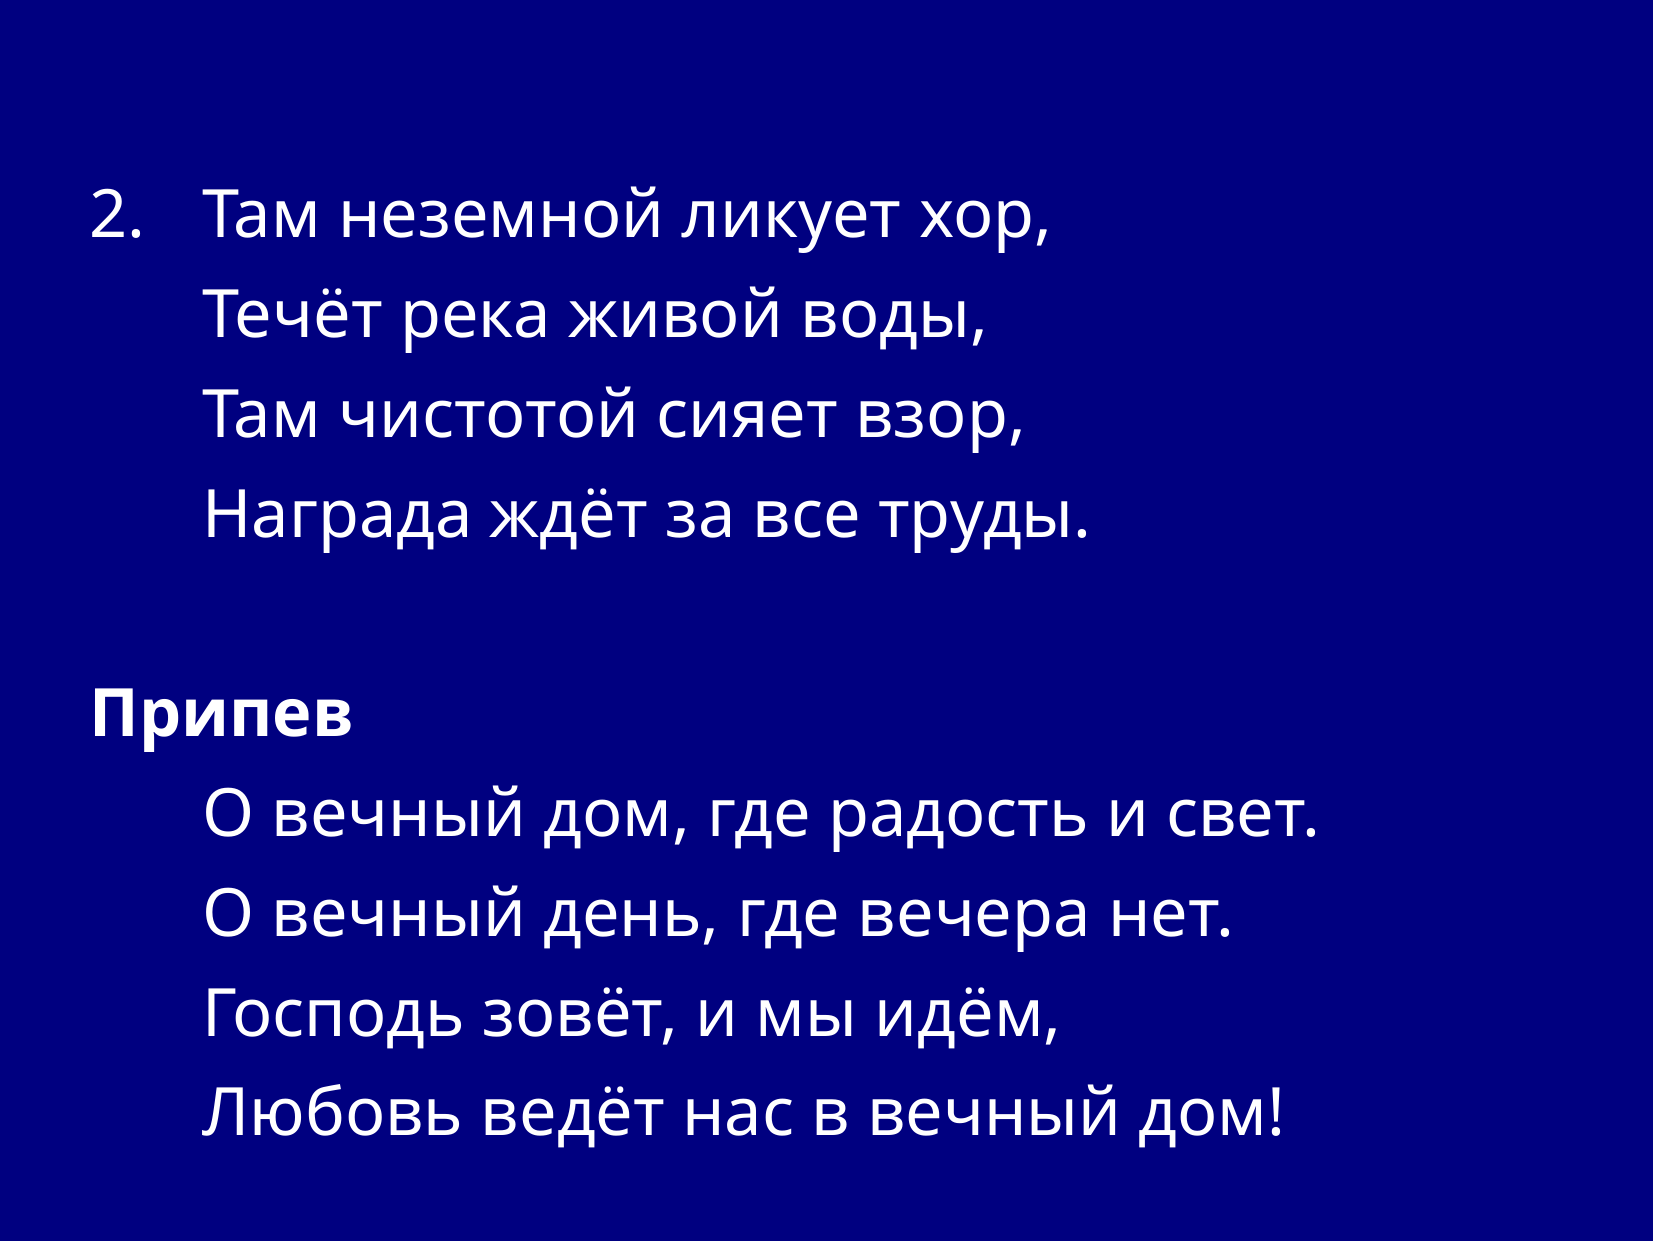

2.	Там неземной ликует хор,
	Течёт река живой воды,
	Там чистотой сияет взор,
	Награда ждёт за все труды.
Припев
	О вечный дом, где радость и свет.
	О вечный день, где вечера нет.
	Господь зовёт, и мы идём,
	Любовь ведёт нас в вечный дом!